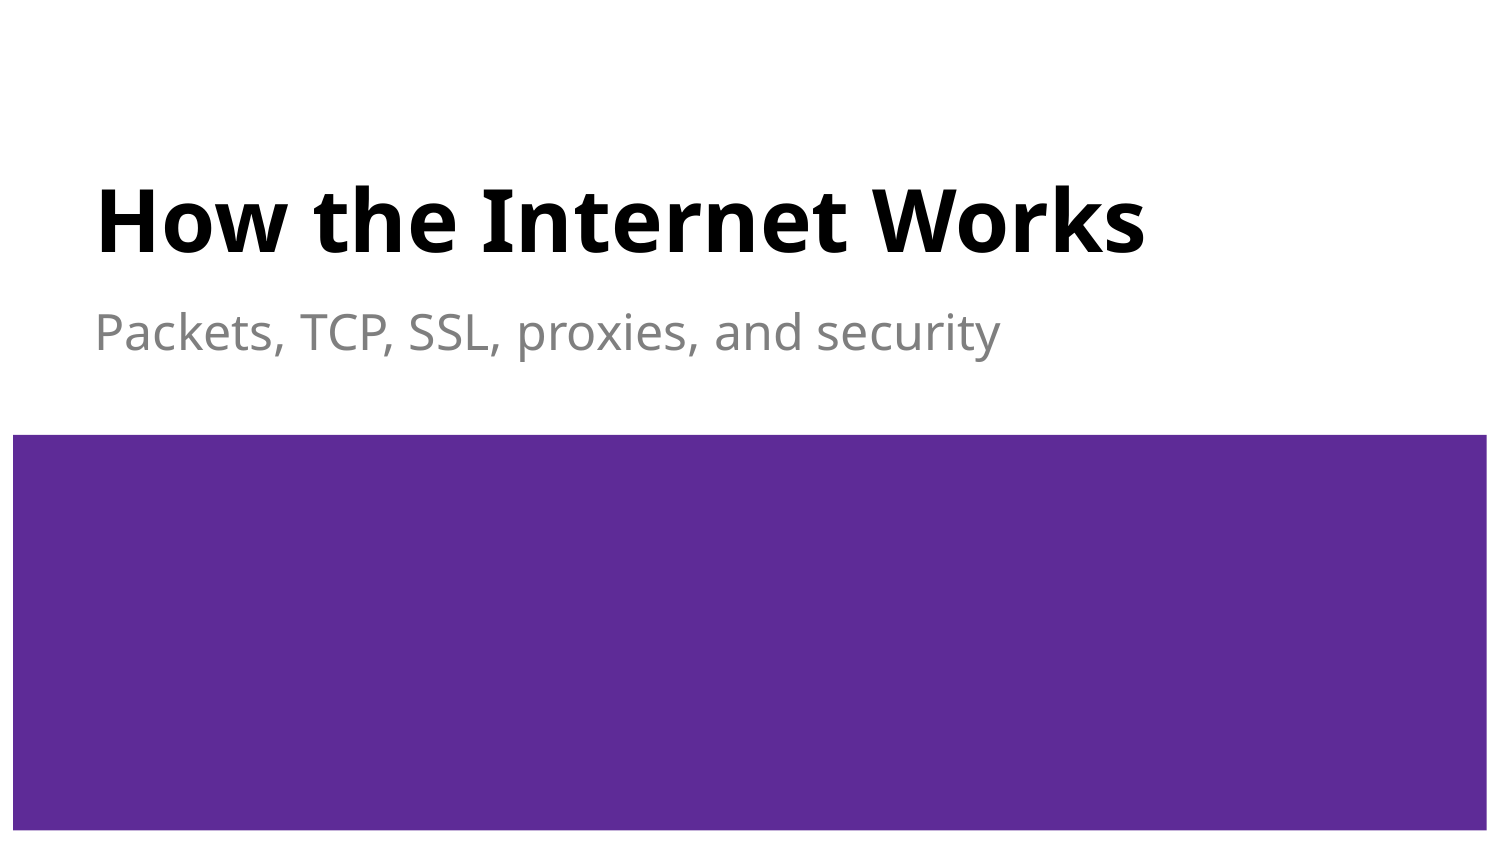

# How the Internet Works
Packets, TCP, SSL, proxies, and security